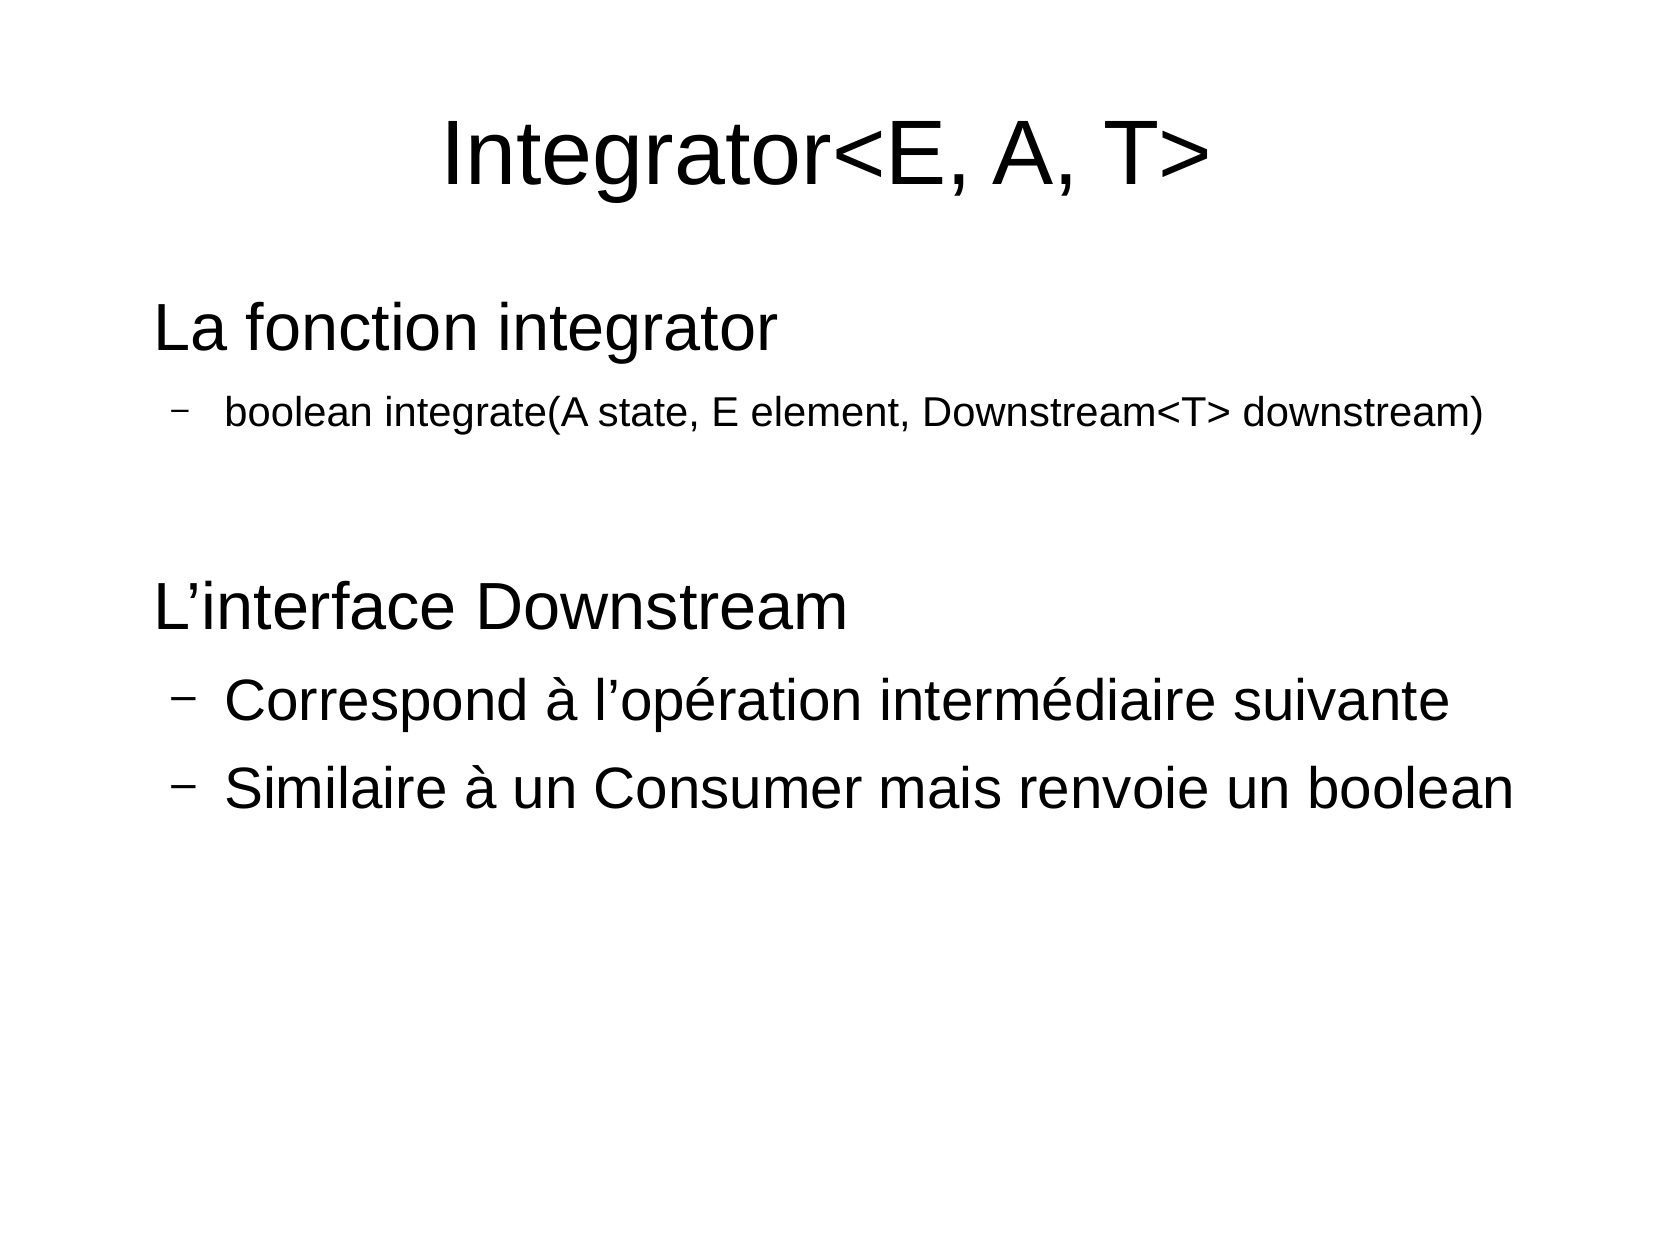

# Integrator<E, A, T>
La fonction integrator
boolean integrate(A state, E element, Downstream<T> downstream)
L’interface Downstream
Correspond à l’opération intermédiaire suivante
Similaire à un Consumer mais renvoie un boolean